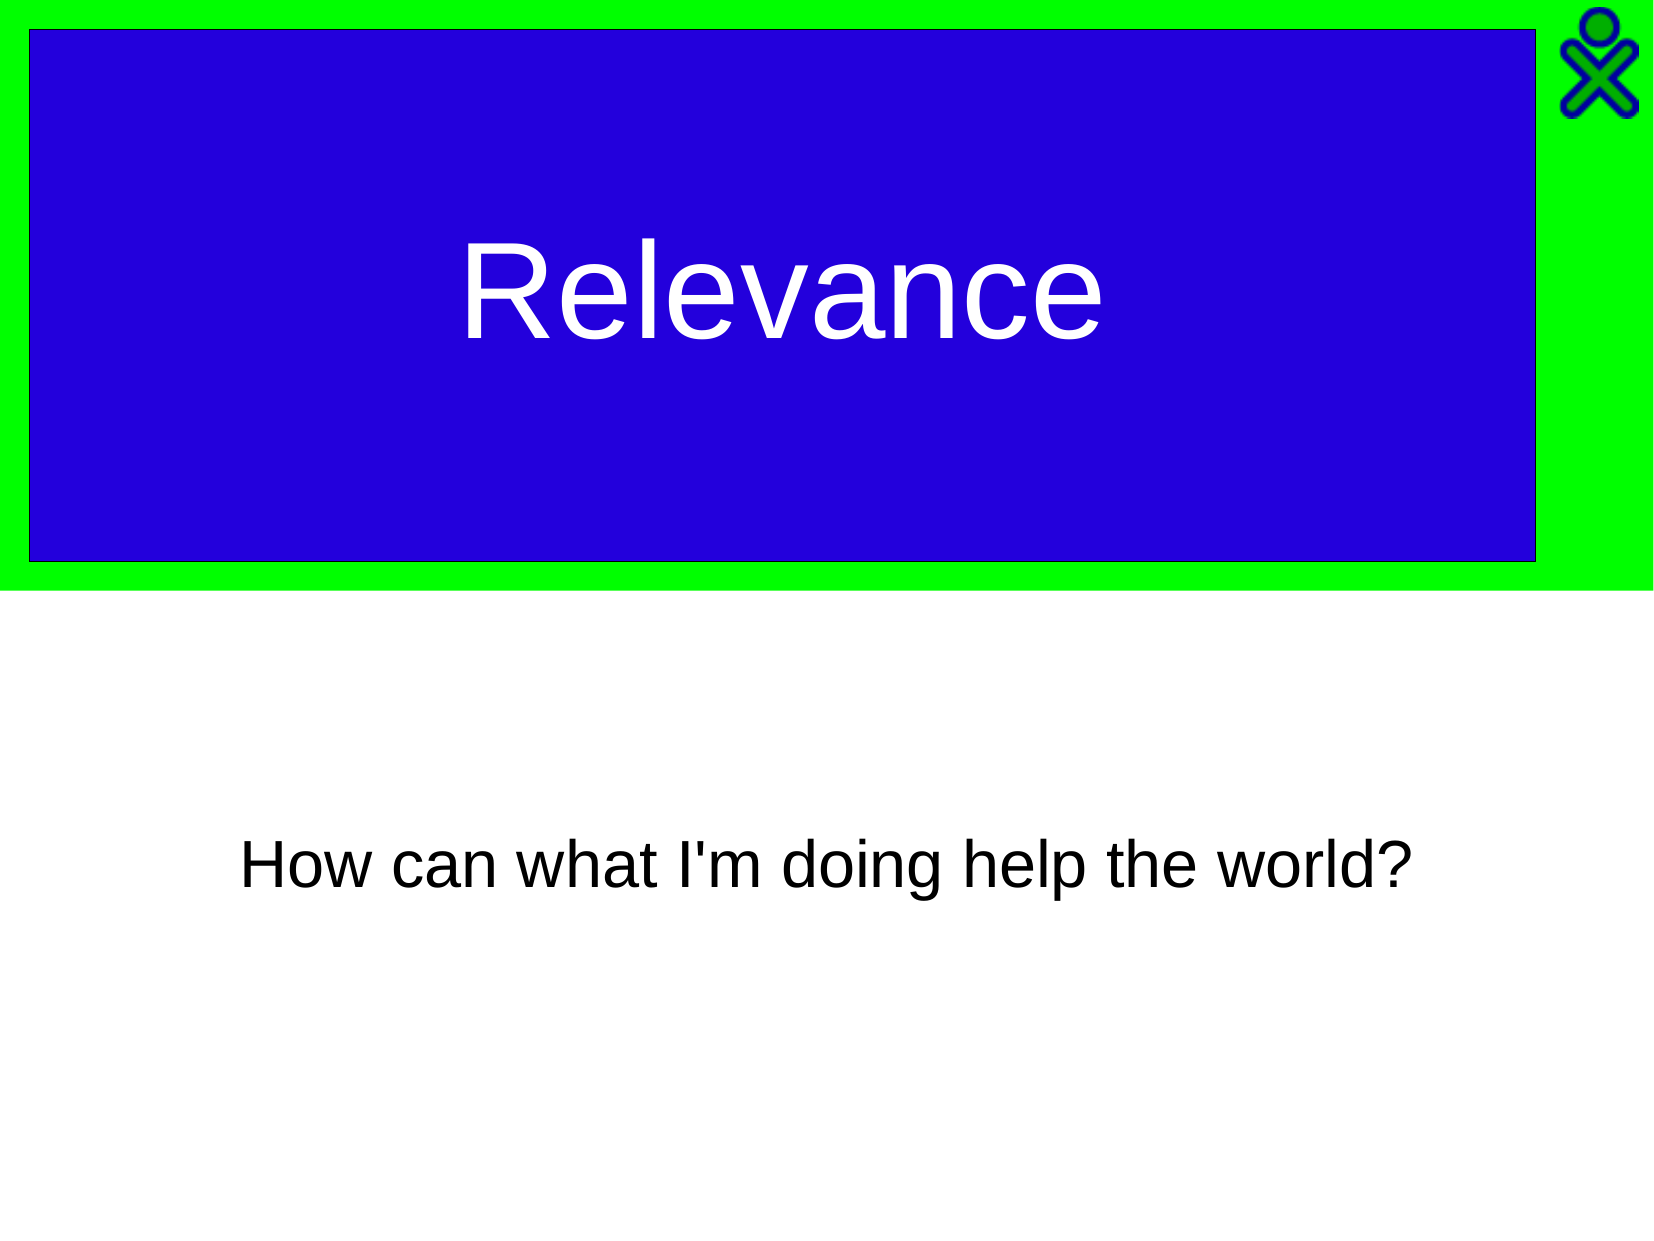

# Relevance
How can what I'm doing help the world?